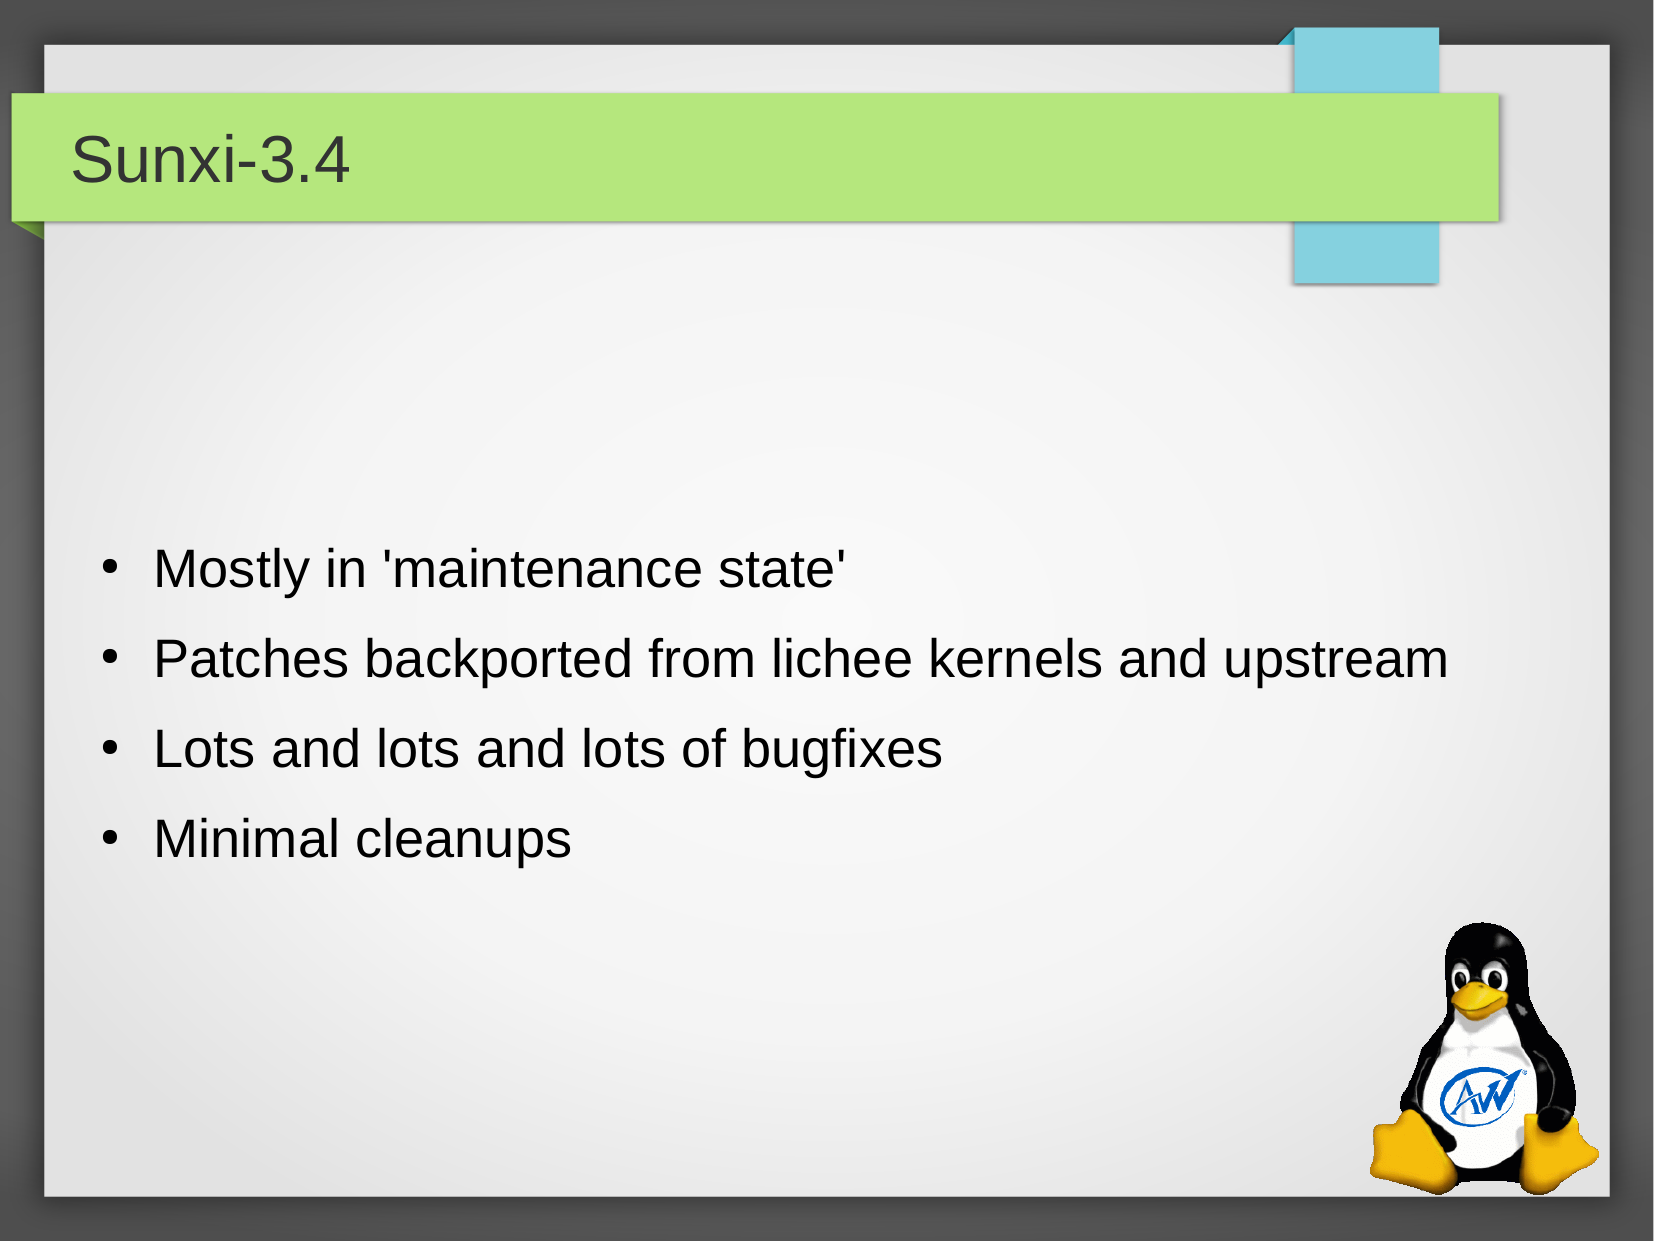

# Sunxi-3.4
Mostly in 'maintenance state'
Patches backported from lichee kernels and upstream
Lots and lots and lots of bugfixes
Minimal cleanups